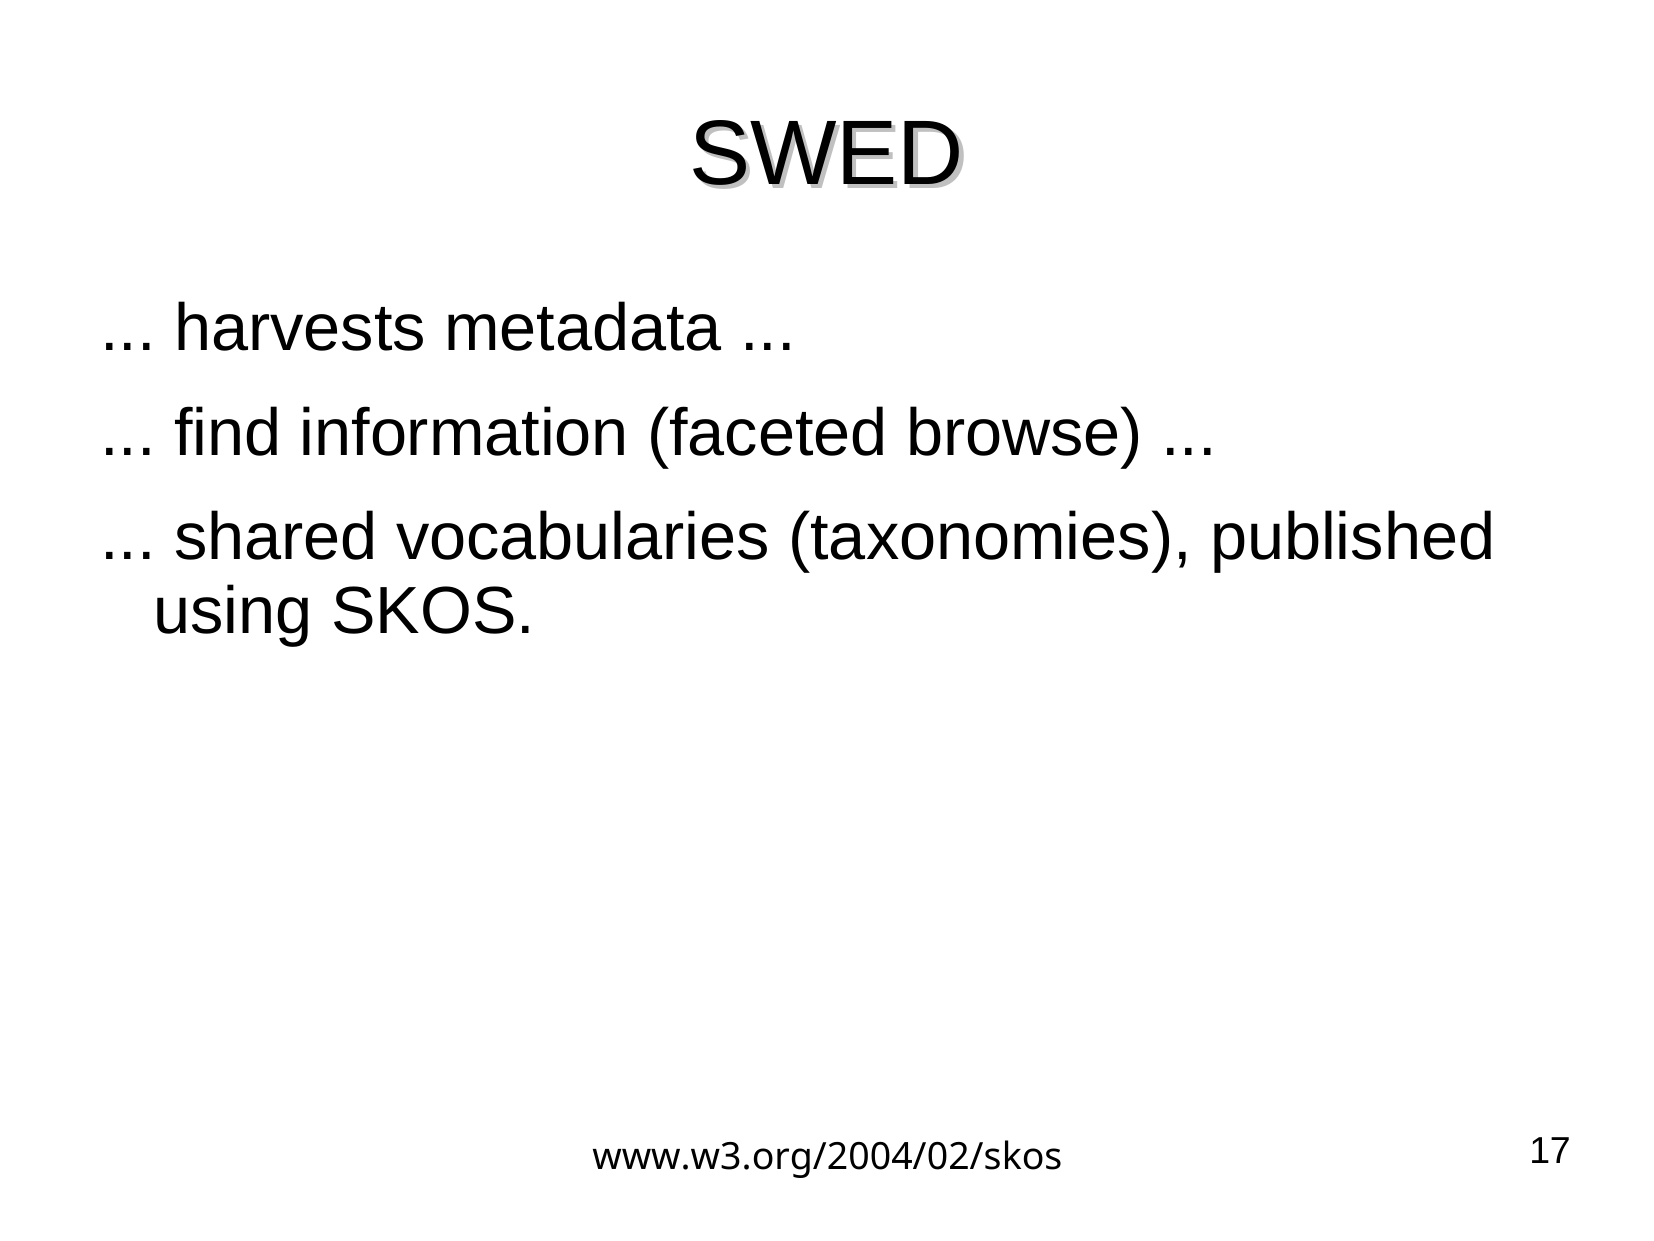

# SWED
... harvests metadata ...
... find information (faceted browse) ...
... shared vocabularies (taxonomies), published using SKOS.
www.w3.org/2004/02/skos
17